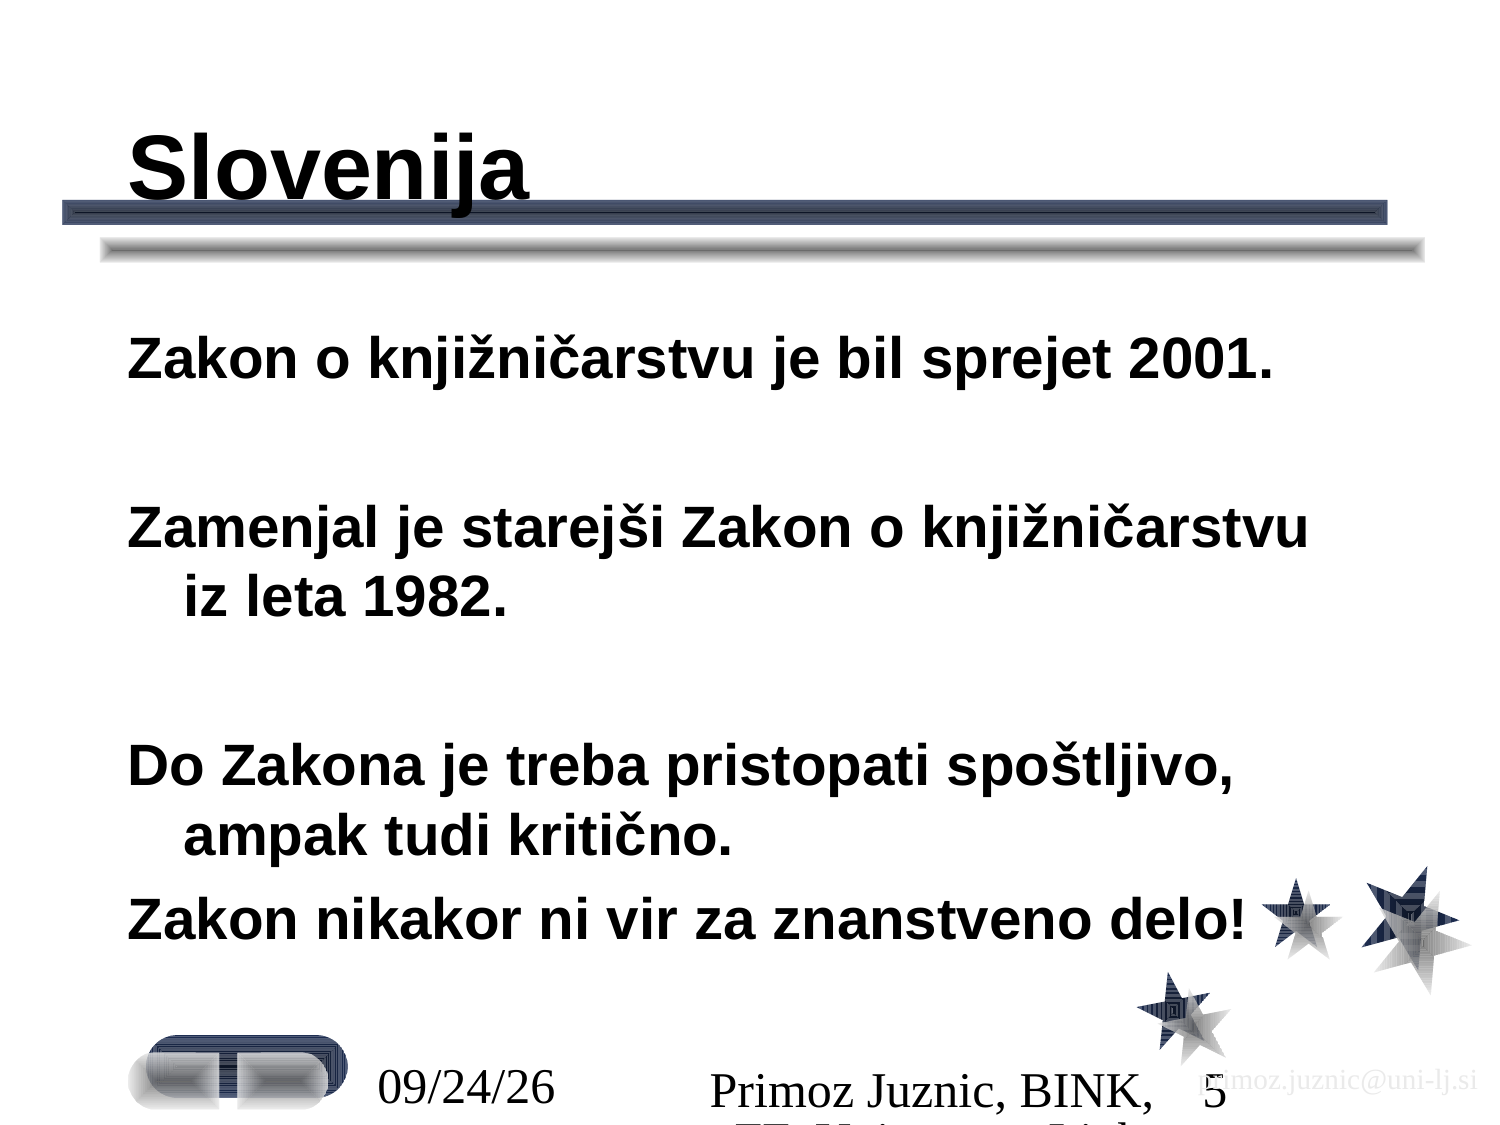

# Slovenija
Zakon o knjižničarstvu je bil sprejet 2001.
Zamenjal je starejši Zakon o knjižničarstvu iz leta 1982.
Do Zakona je treba pristopati spoštljivo, ampak tudi kritično.
Zakon nikakor ni vir za znanstveno delo!
Primoz Juznic, BINK, FF, Univerza v Ljubljani
5